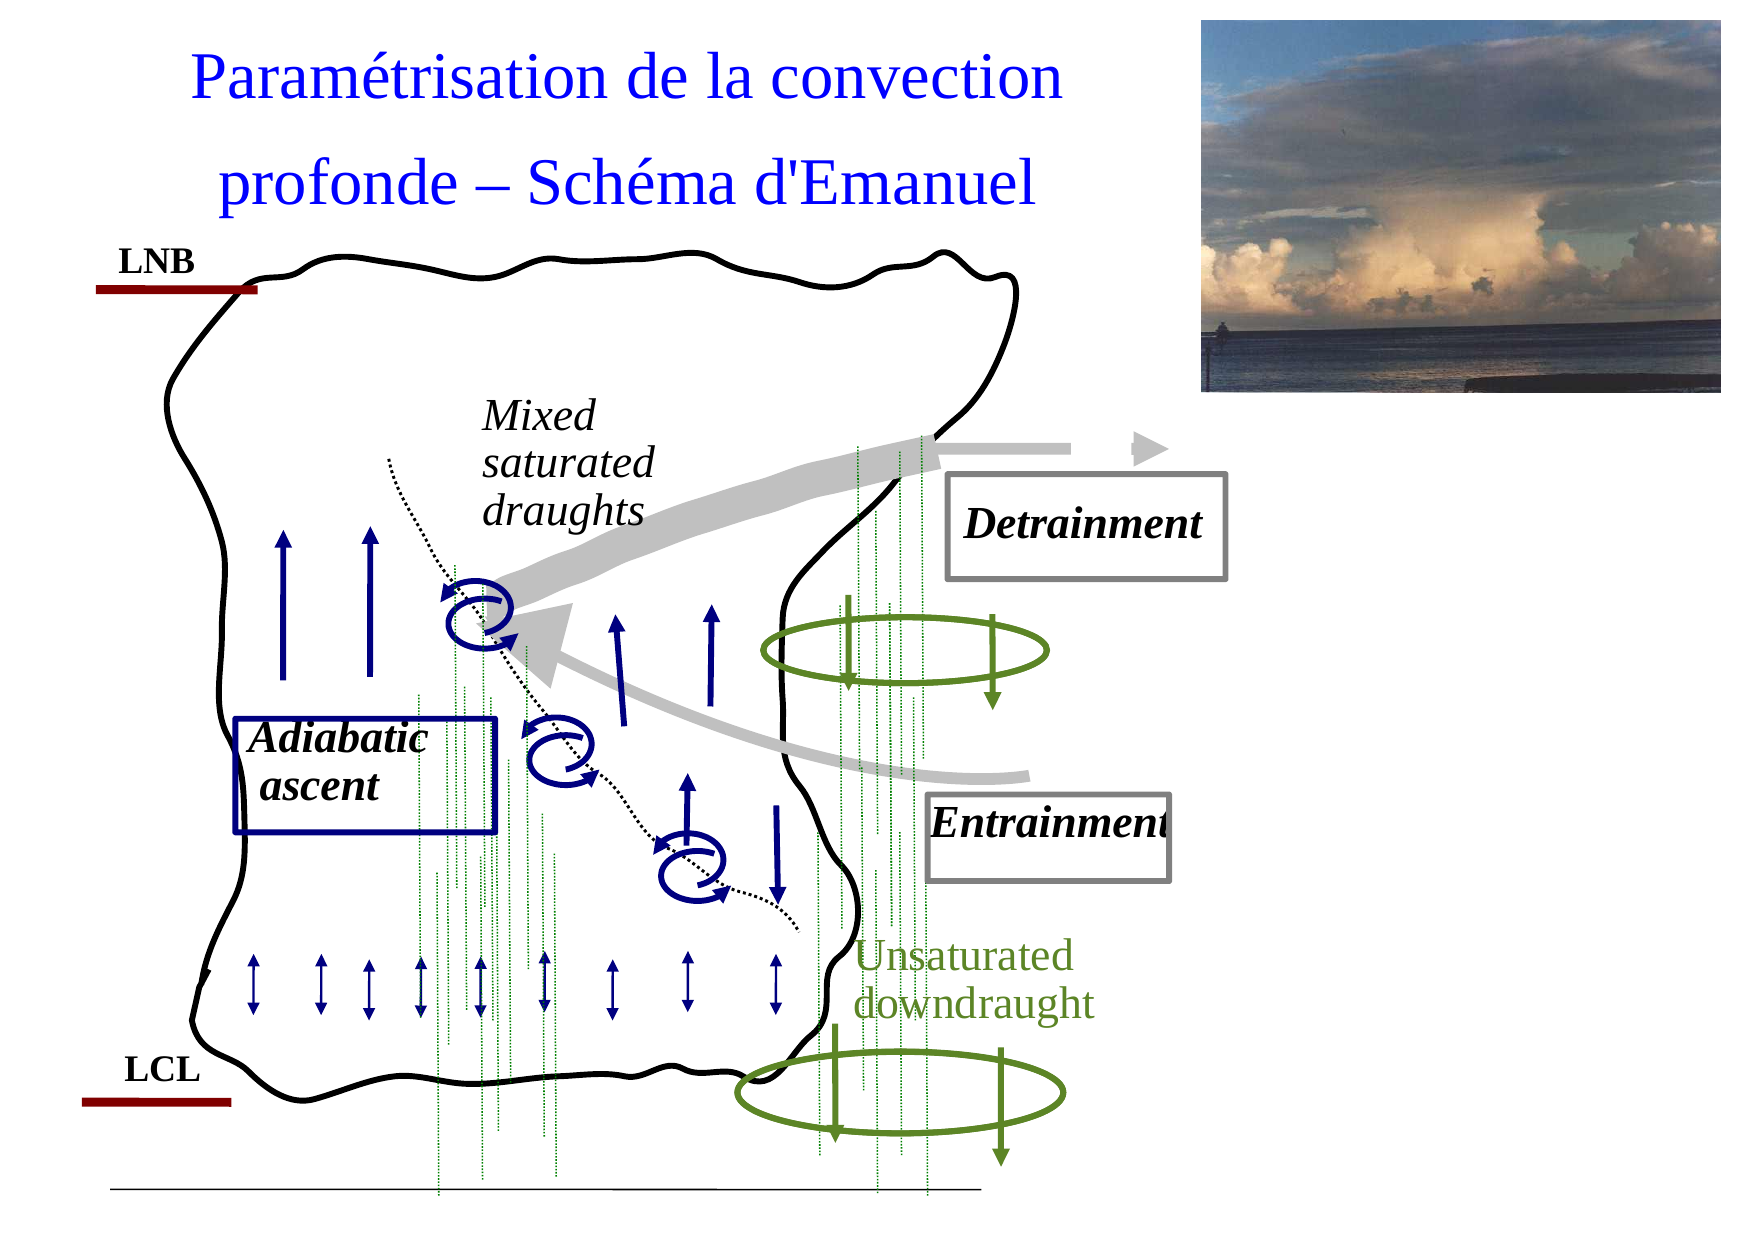

Paramétrisation de la convection profonde – Schéma d'Emanuel
LNB
Mixed
saturated
draughts
Detrainment
Adiabatic
 ascent
Entrainment
Unsaturated
downdraught
LCL